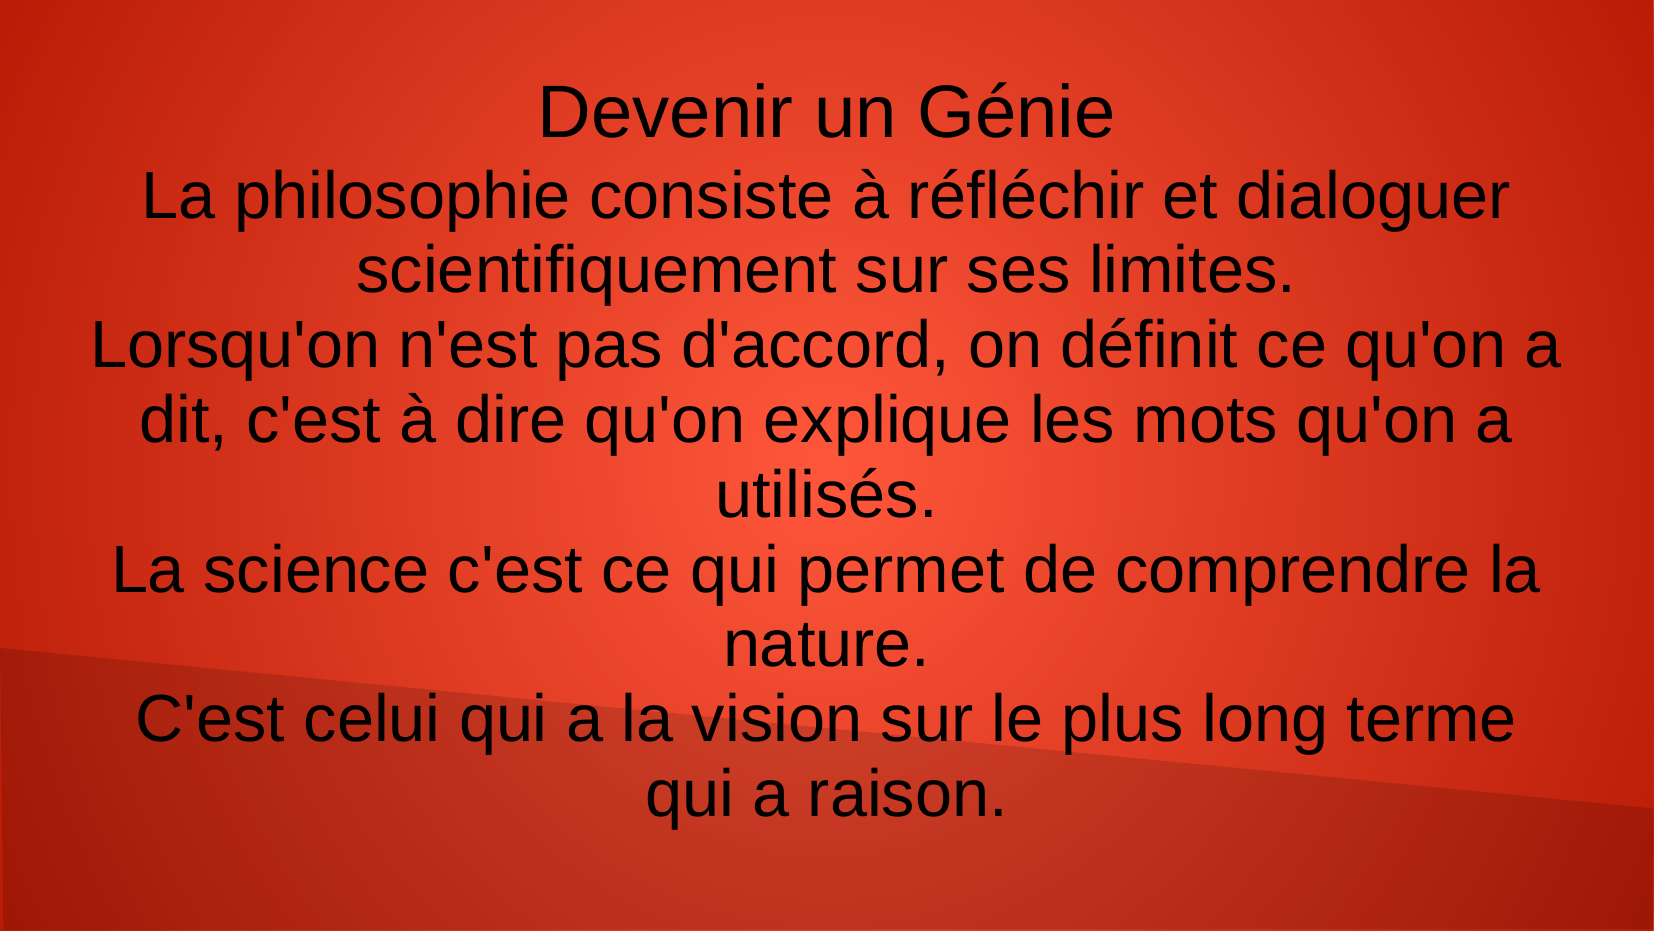

# Devenir un Génie
La philosophie consiste à réfléchir et dialoguer scientifiquement sur ses limites.
Lorsqu'on n'est pas d'accord, on définit ce qu'on a dit, c'est à dire qu'on explique les mots qu'on a utilisés.
La science c'est ce qui permet de comprendre la nature.
C'est celui qui a la vision sur le plus long terme qui a raison.